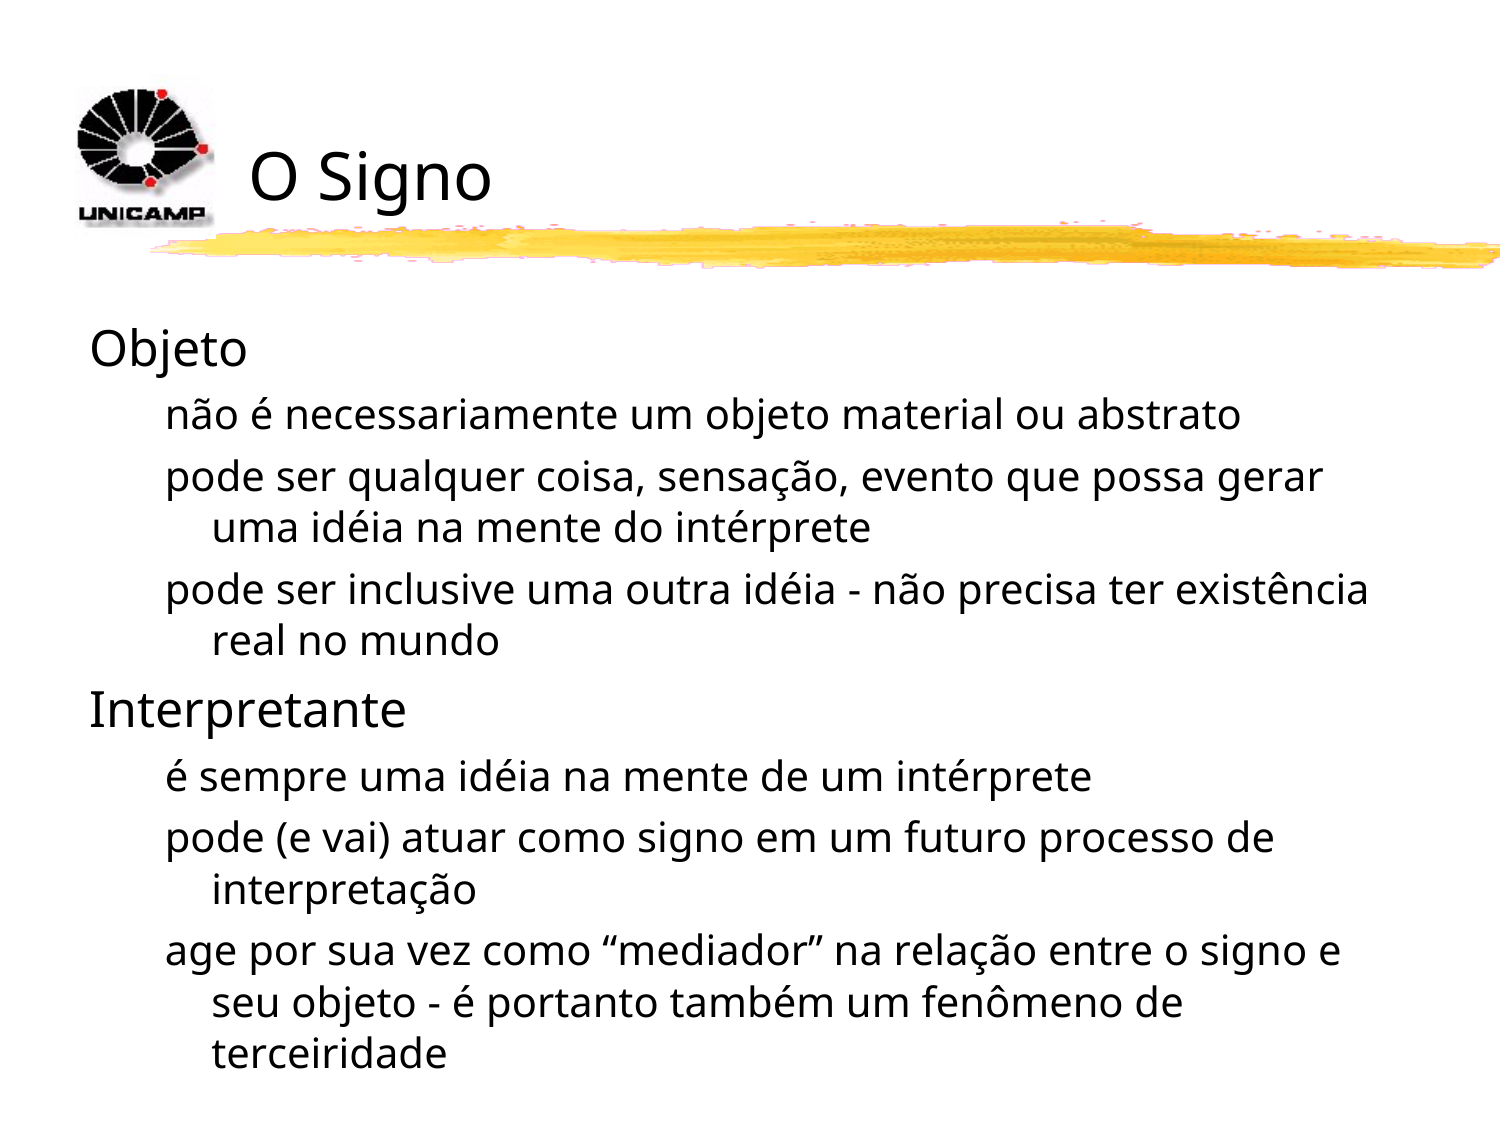

# O Signo
Objeto
não é necessariamente um objeto material ou abstrato
pode ser qualquer coisa, sensação, evento que possa gerar uma idéia na mente do intérprete
pode ser inclusive uma outra idéia - não precisa ter existência real no mundo
Interpretante
é sempre uma idéia na mente de um intérprete
pode (e vai) atuar como signo em um futuro processo de interpretação
age por sua vez como “mediador” na relação entre o signo e seu objeto - é portanto também um fenômeno de terceiridade